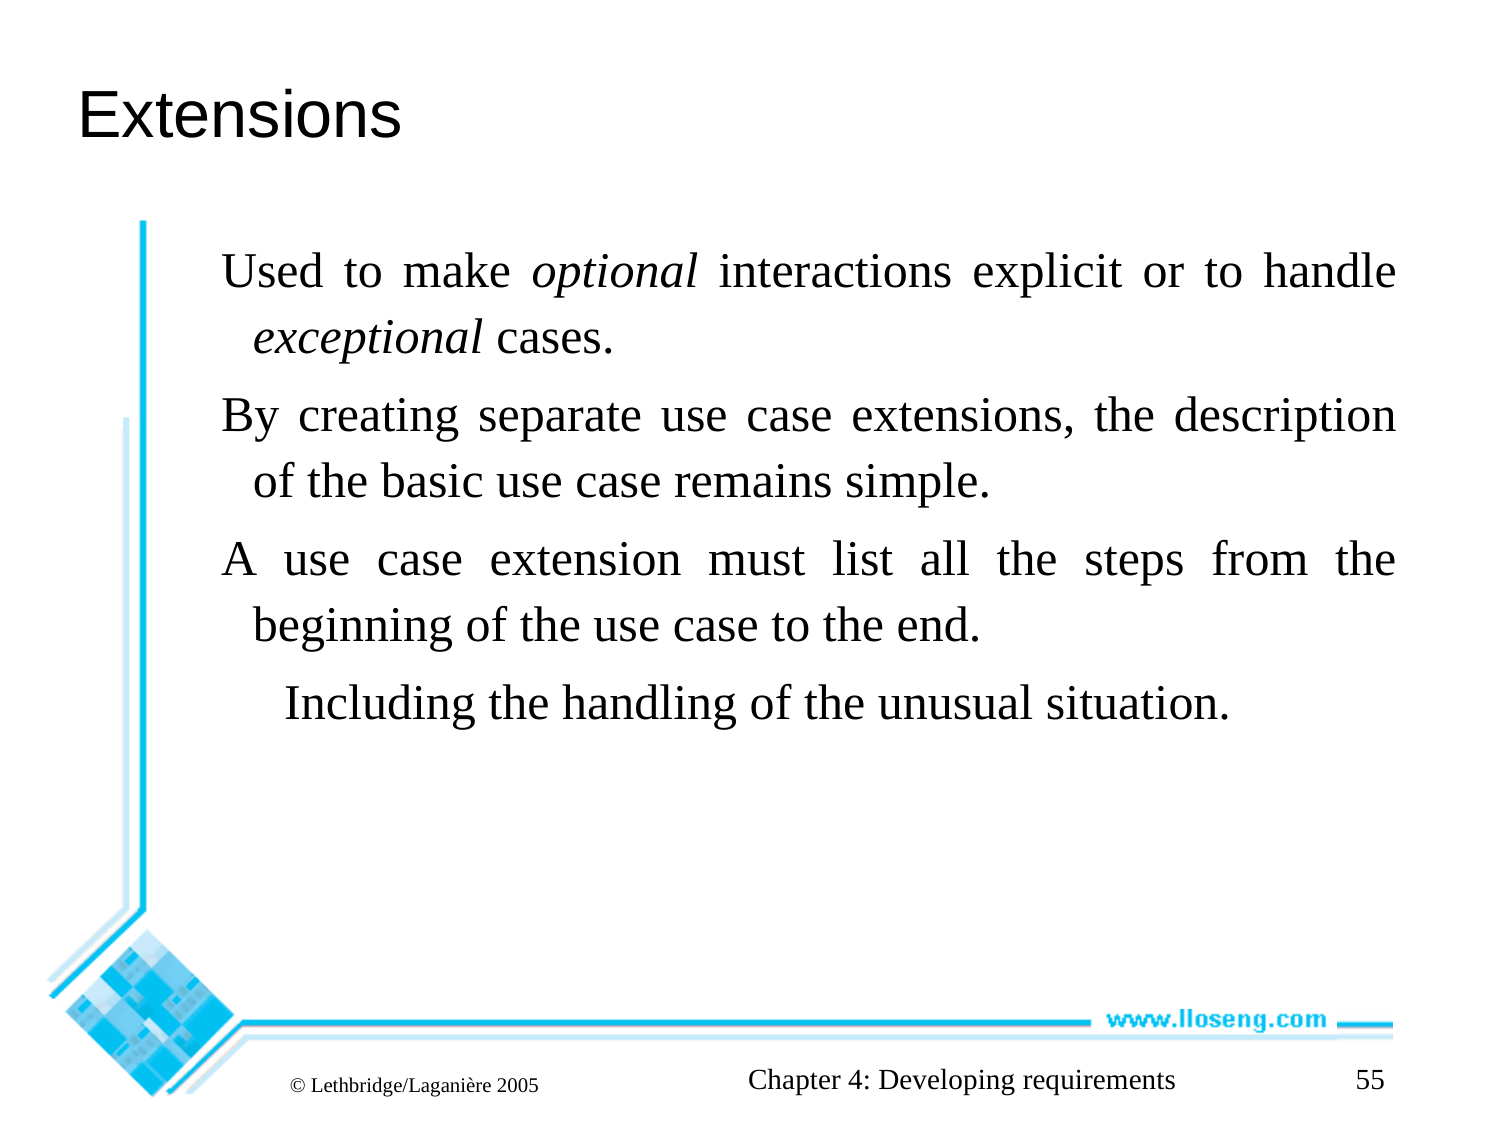

# Extensions
Used to make optional interactions explicit or to handle exceptional cases.
By creating separate use case extensions, the description of the basic use case remains simple.
A use case extension must list all the steps from the beginning of the use case to the end.
Including the handling of the unusual situation.
Chapter 4: Developing requirements
© Lethbridge/Laganière 2005